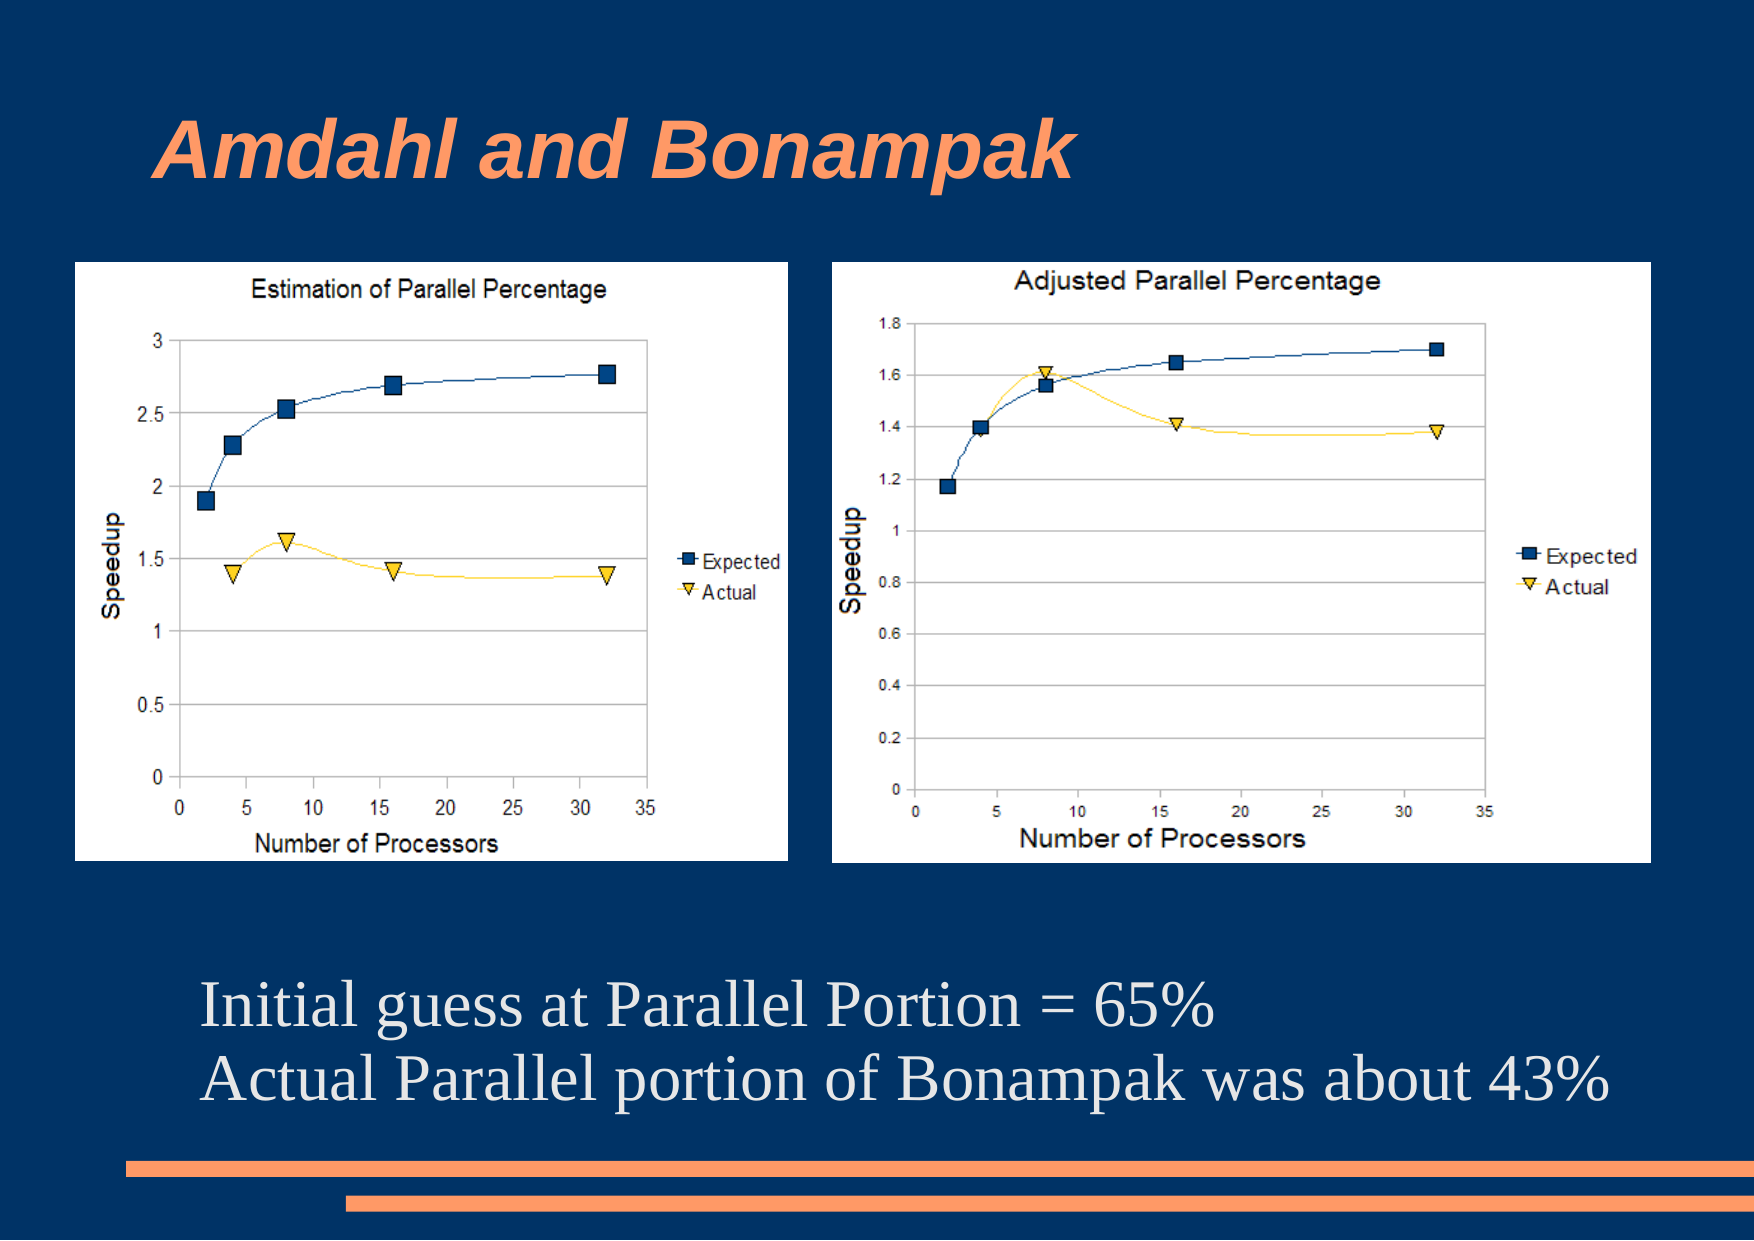

# Amdahl and Bonampak
Initial guess at Parallel Portion = 65%
Actual Parallel portion of Bonampak was about 43%